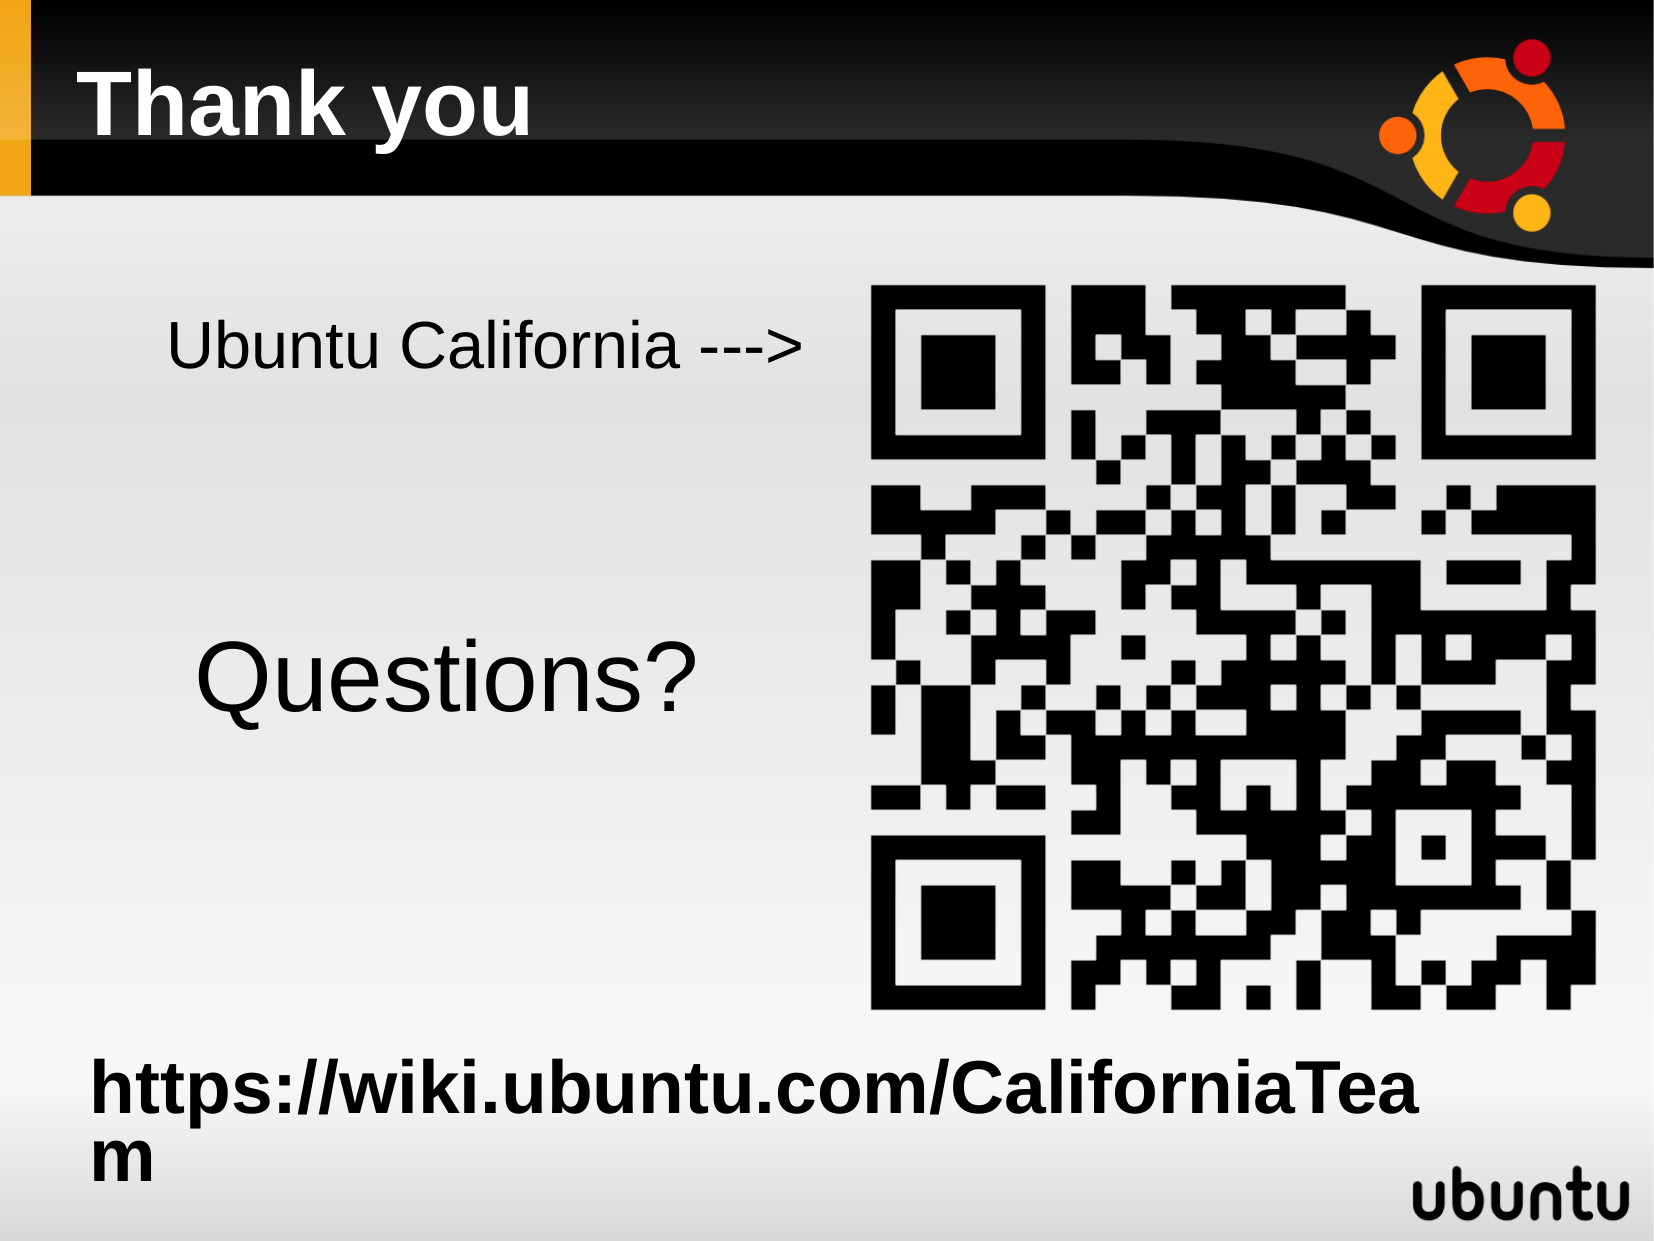

# Thank you
Ubuntu California --->
Questions?
https://wiki.ubuntu.com/CaliforniaTeam